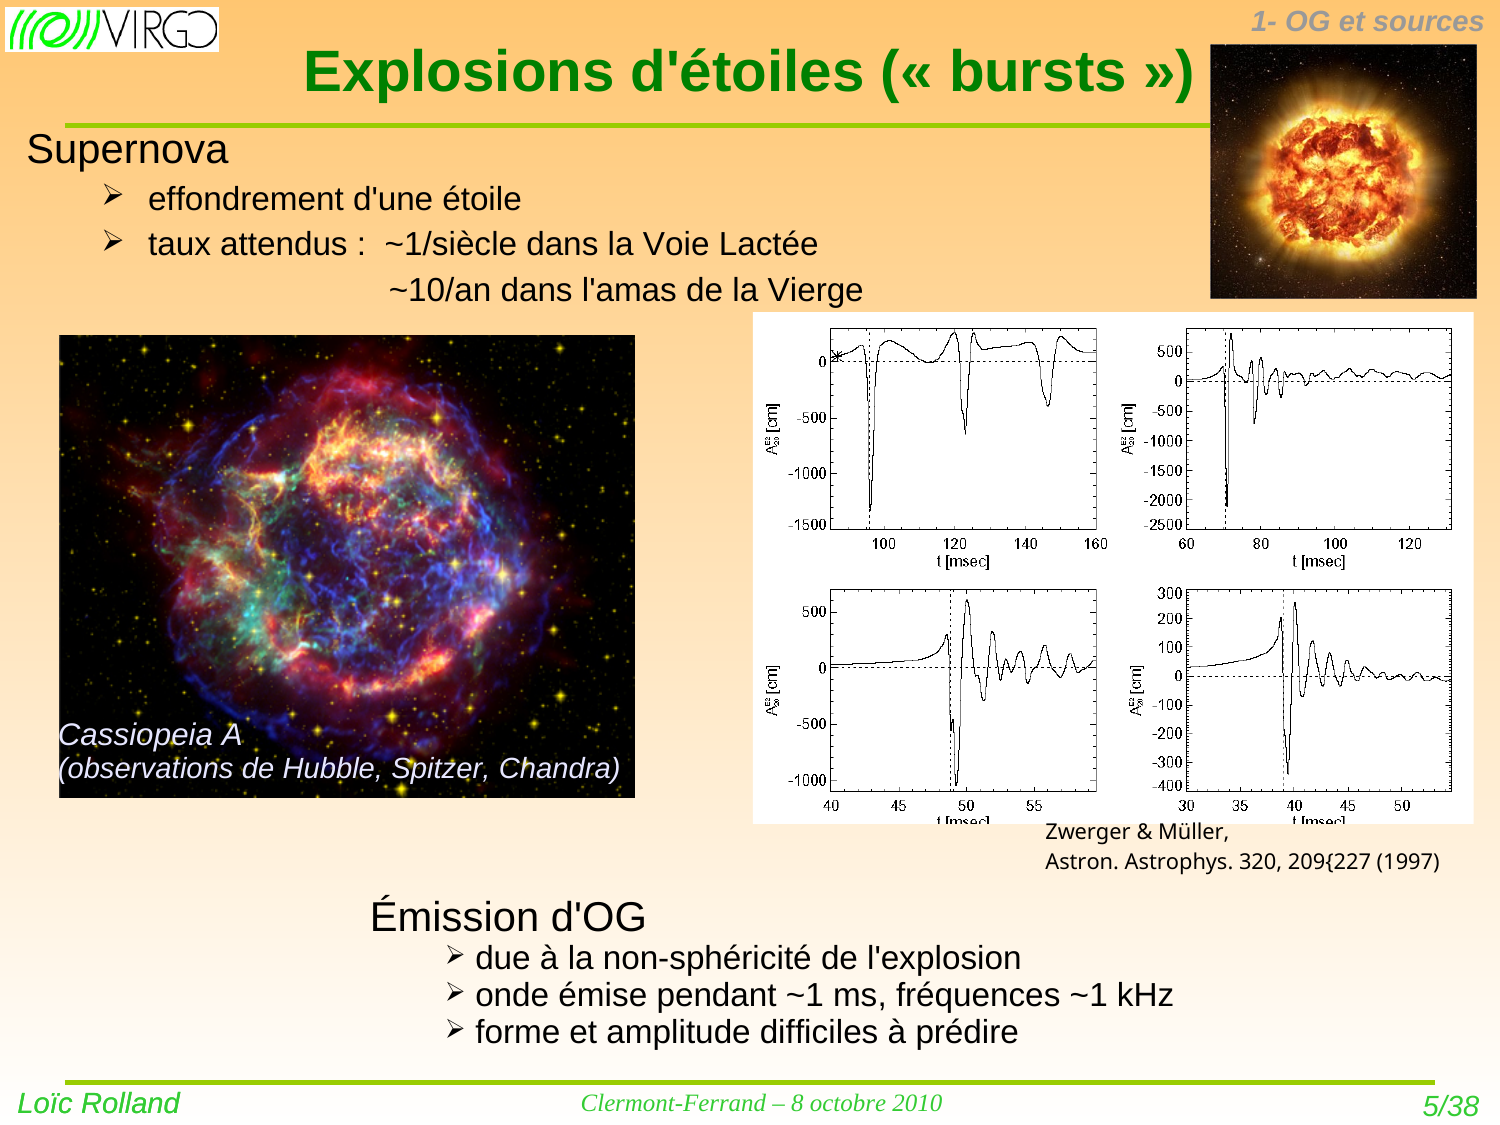

1- OG et sources
# Explosions d'étoiles (« bursts »)
Supernova
effondrement d'une étoile
taux attendus : ~1/siècle dans la Voie Lactée
 ~10/an dans l'amas de la Vierge
Cassiopeia A
(observations de Hubble, Spitzer, Chandra)
Zwerger & Müller,
Astron. Astrophys. 320, 209{227 (1997)
Émission d'OG
 due à la non-sphéricité de l'explosion
 onde émise pendant ~1 ms, fréquences ~1 kHz
 forme et amplitude difficiles à prédire
5